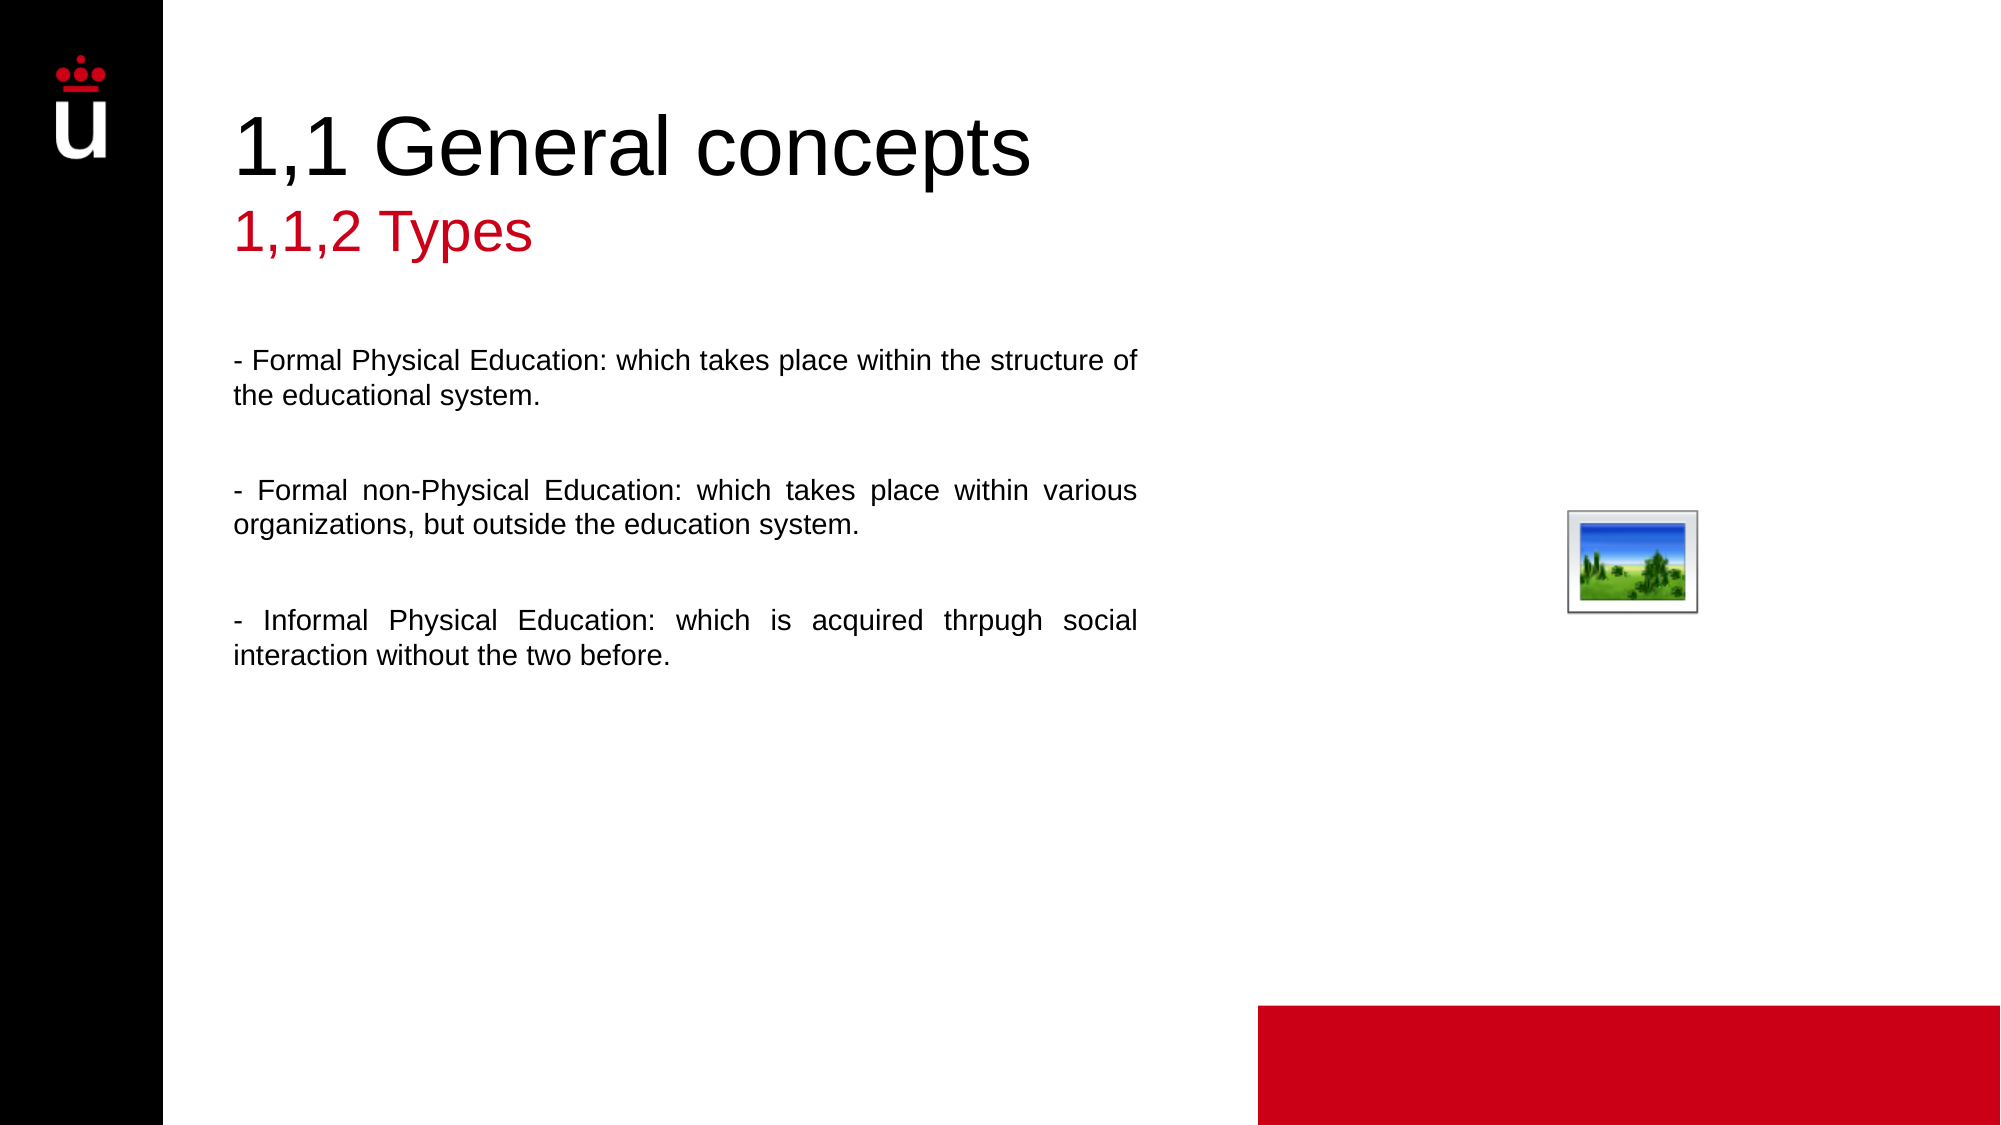

1,1 General concepts
1,1,2 Types
- Formal Physical Education: which takes place within the structure of the educational system.
- Formal non-Physical Education: which takes place within various organizations, but outside the education system.
- Informal Physical Education: which is acquired thrpugh social interaction without the two before.